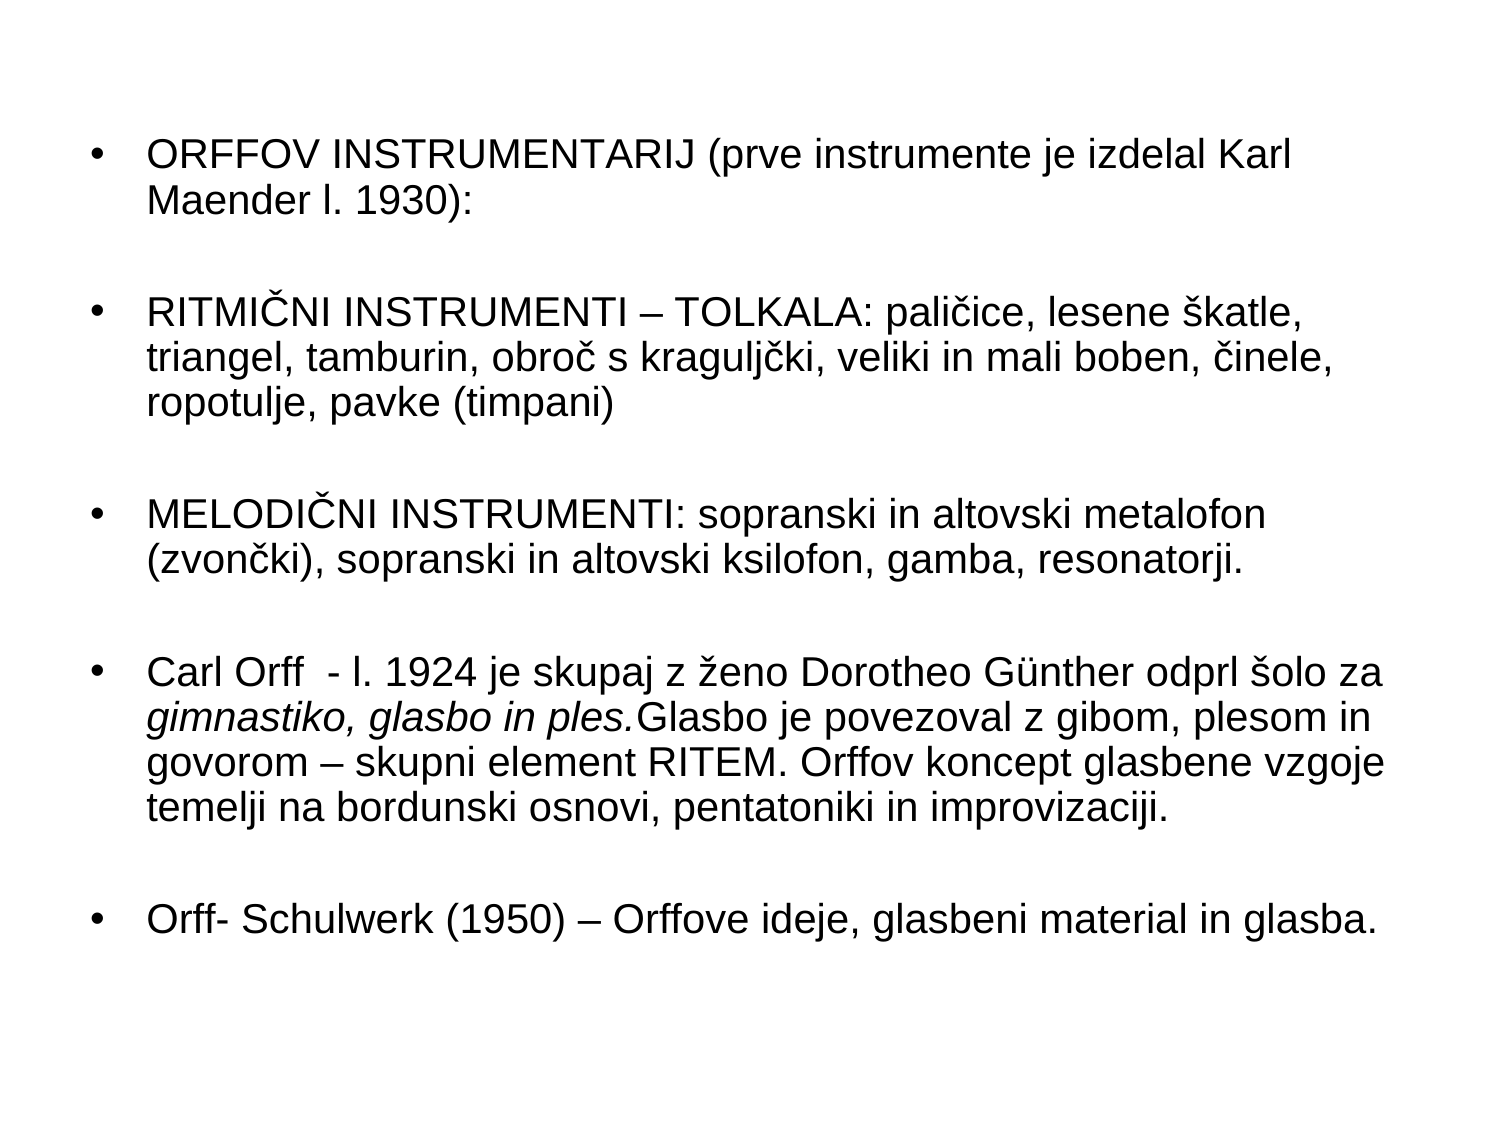

# ORFFOV INSTRUMENTARIJ (prve instrumente je izdelal Karl Maender l. 1930):
RITMIČNI INSTRUMENTI – TOLKALA: paličice, lesene škatle, triangel, tamburin, obroč s kraguljčki, veliki in mali boben, činele, ropotulje, pavke (timpani)
MELODIČNI INSTRUMENTI: sopranski in altovski metalofon (zvončki), sopranski in altovski ksilofon, gamba, resonatorji.
Carl Orff - l. 1924 je skupaj z ženo Dorotheo Günther odprl šolo za gimnastiko, glasbo in ples.Glasbo je povezoval z gibom, plesom in govorom – skupni element RITEM. Orffov koncept glasbene vzgoje temelji na bordunski osnovi, pentatoniki in improvizaciji.
Orff- Schulwerk (1950) – Orffove ideje, glasbeni material in glasba.